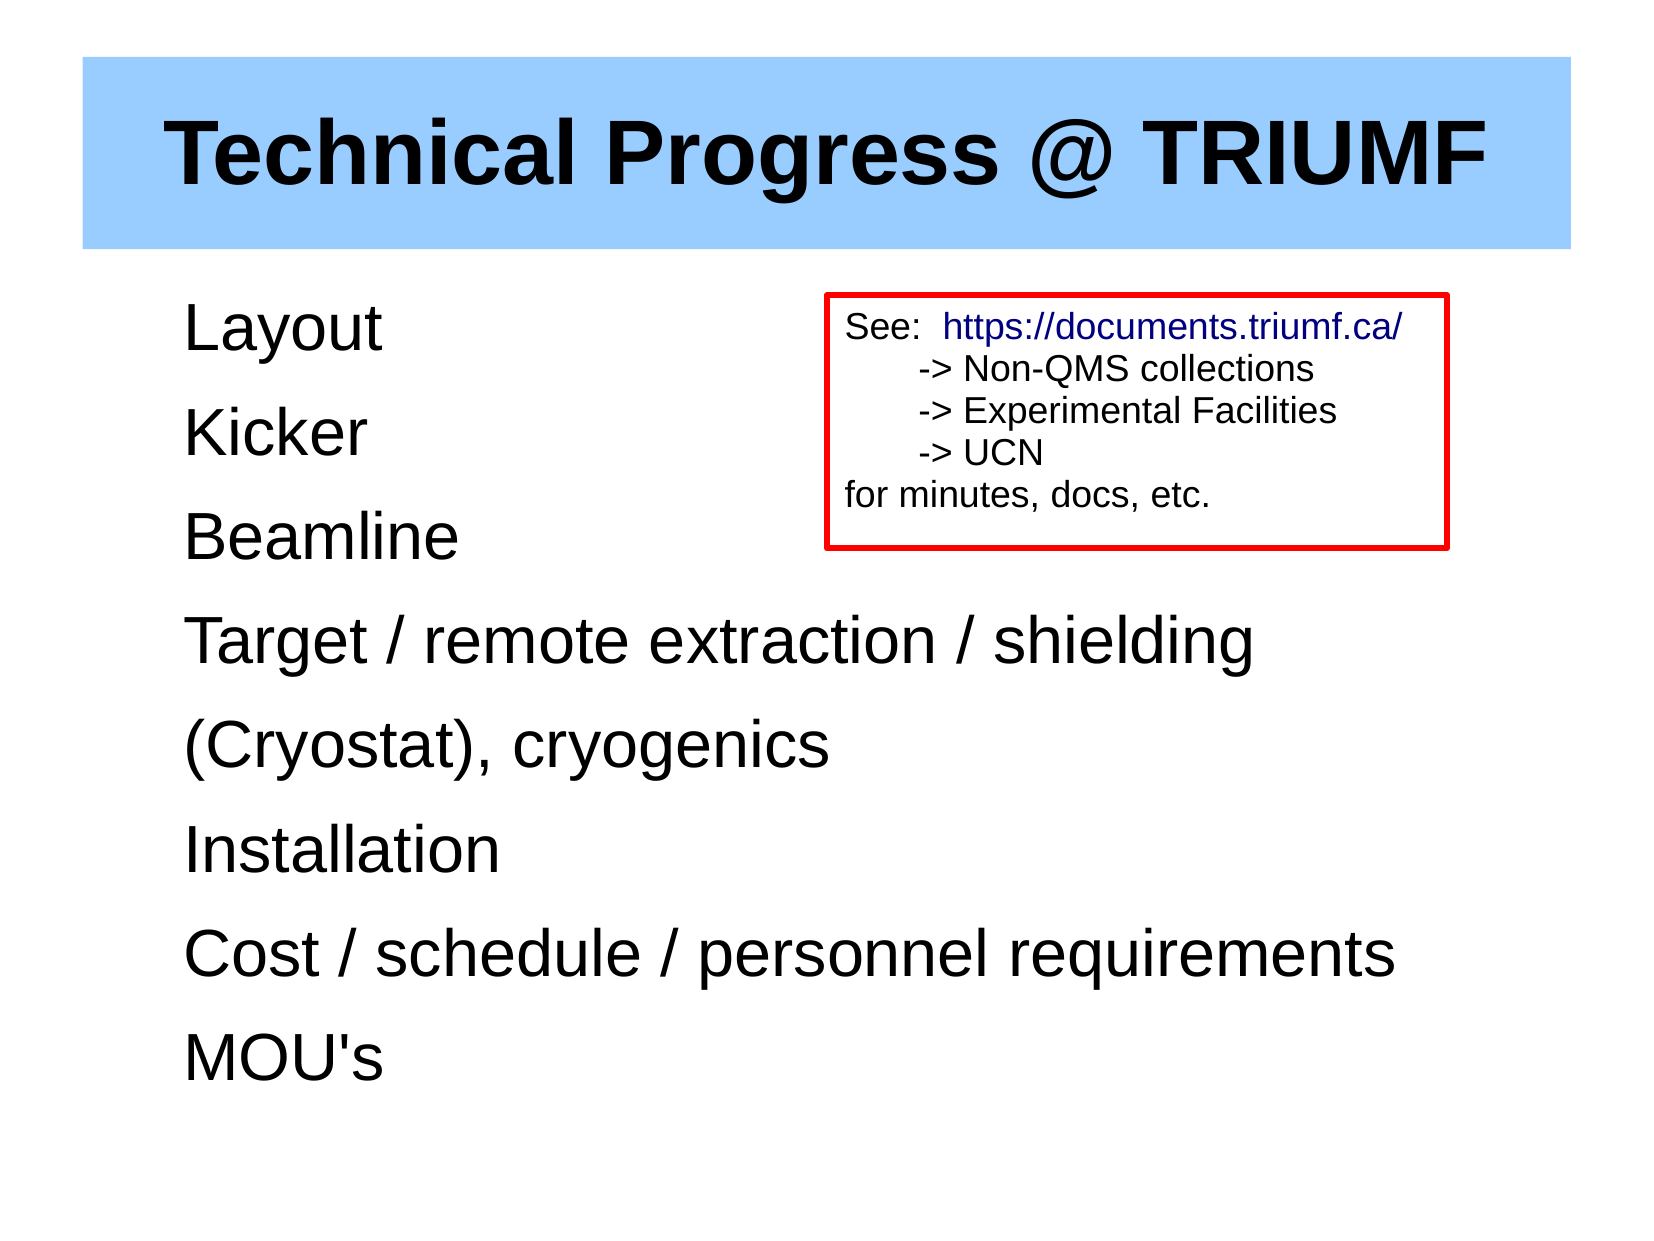

# Technical Progress @ TRIUMF
Layout
Kicker
Beamline
Target / remote extraction / shielding
(Cryostat), cryogenics
Installation
Cost / schedule / personnel requirements
MOU's
See: https://documents.triumf.ca/
	-> Non-QMS collections
	-> Experimental Facilities
	-> UCN
for minutes, docs, etc.